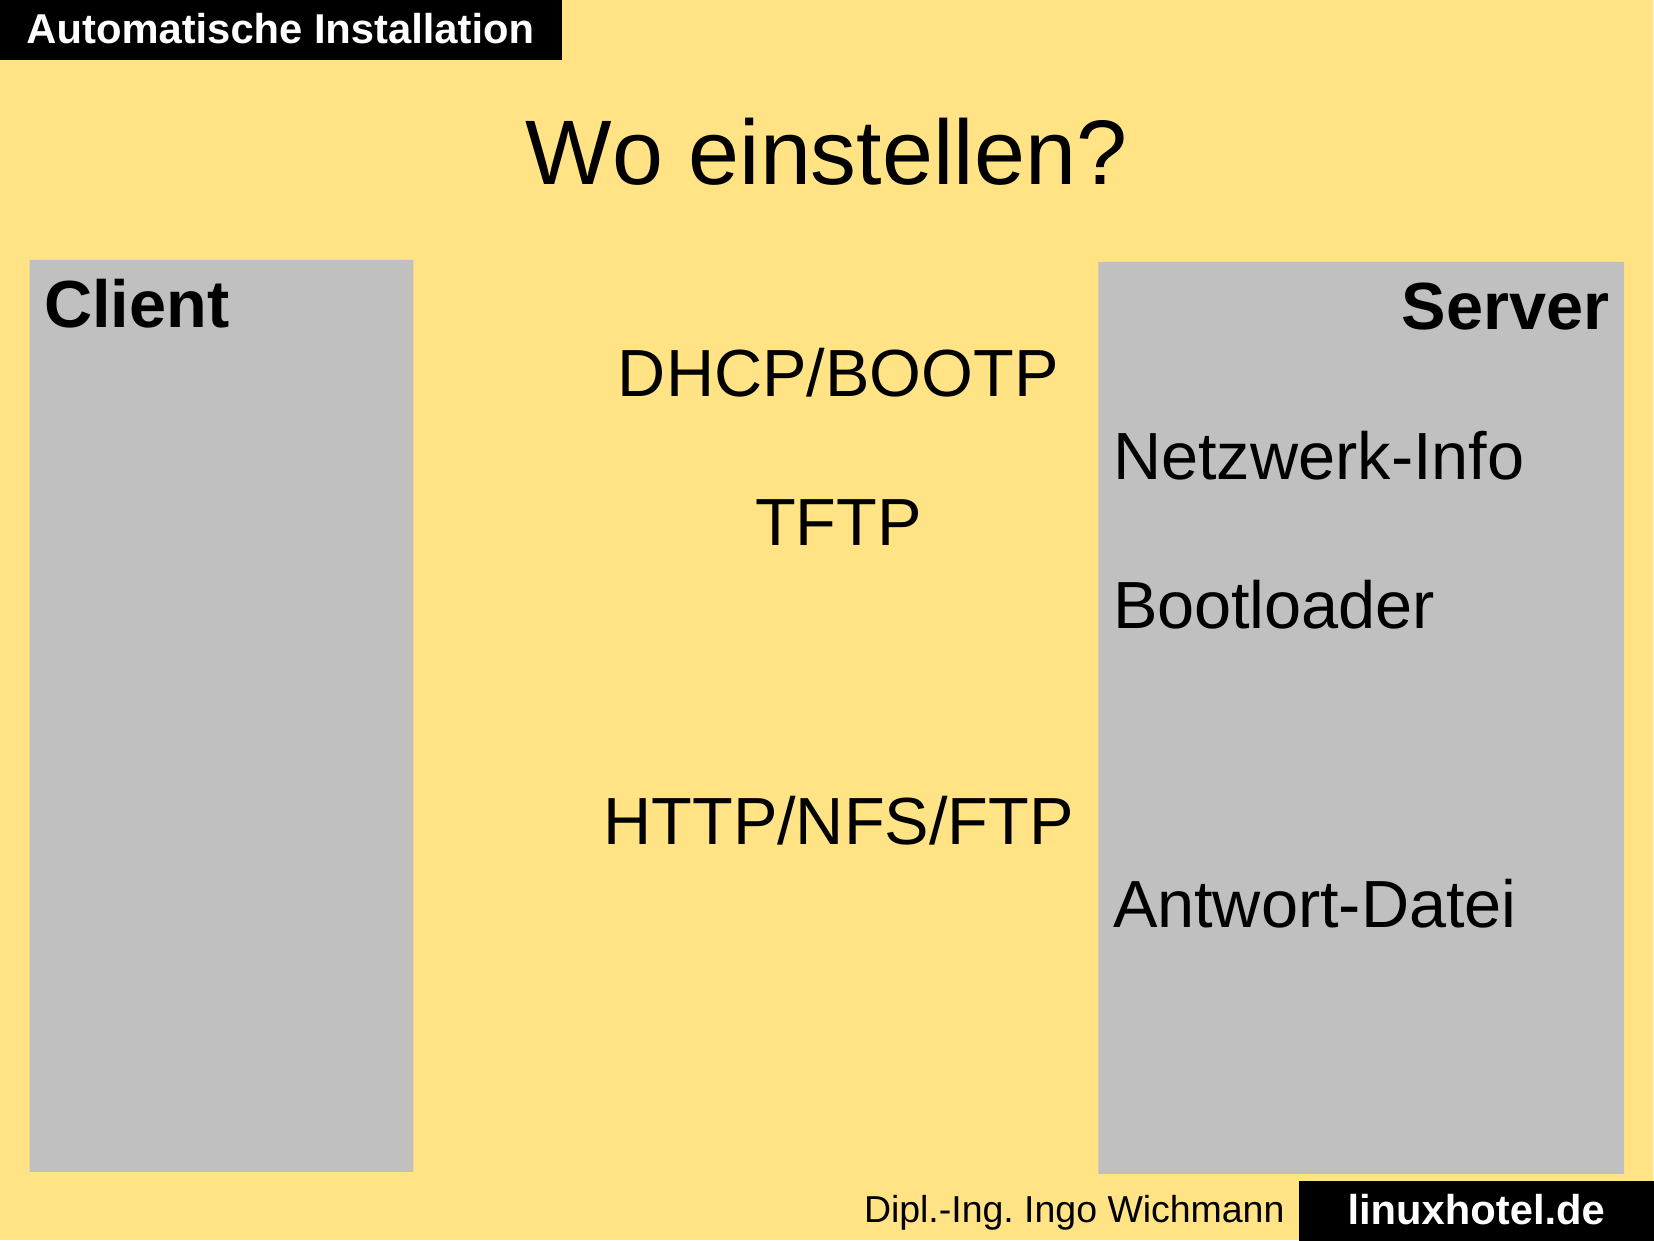

Automatische Installation
# Wo einstellen?
DHCP/BOOTP
TFTP
HTTP/NFS/FTP
Client
Server
Netzwerk-Info
Bootloader
Antwort-Datei
linuxhotel.de
Dipl.-Ing. Ingo Wichmann